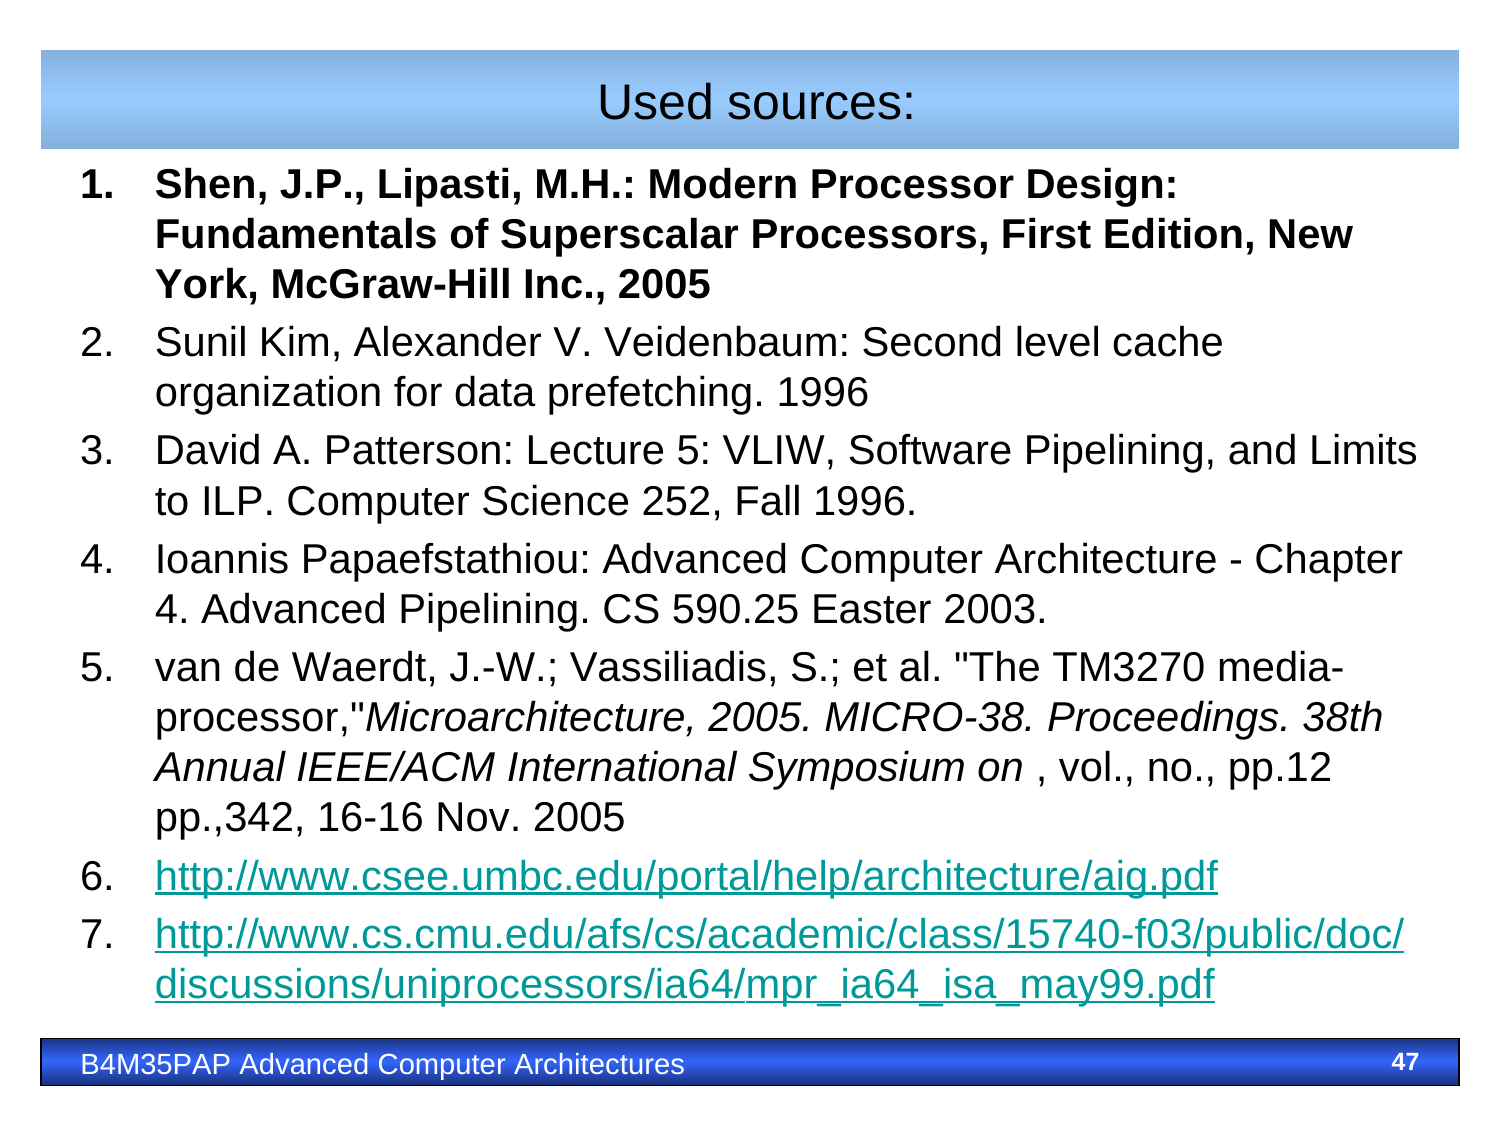

# Used sources:
Shen, J.P., Lipasti, M.H.: Modern Processor Design: Fundamentals of Superscalar Processors, First Edition, New York, McGraw-Hill Inc., 2005
Sunil Kim, Alexander V. Veidenbaum: Second level cache organization for data prefetching. 1996
David A. Patterson: Lecture 5: VLIW, Software Pipelining, and Limits to ILP. Computer Science 252, Fall 1996.
Ioannis Papaefstathiou: Advanced Computer Architecture - Chapter 4. Advanced Pipelining. CS 590.25 Easter 2003.
van de Waerdt, J.-W.; Vassiliadis, S.; et al. "The TM3270 media-processor,"Microarchitecture, 2005. MICRO-38. Proceedings. 38th Annual IEEE/ACM International Symposium on , vol., no., pp.12 pp.,342, 16-16 Nov. 2005
http://www.csee.umbc.edu/portal/help/architecture/aig.pdf
http://www.cs.cmu.edu/afs/cs/academic/class/15740-f03/public/doc/discussions/uniprocessors/ia64/mpr_ia64_isa_may99.pdf